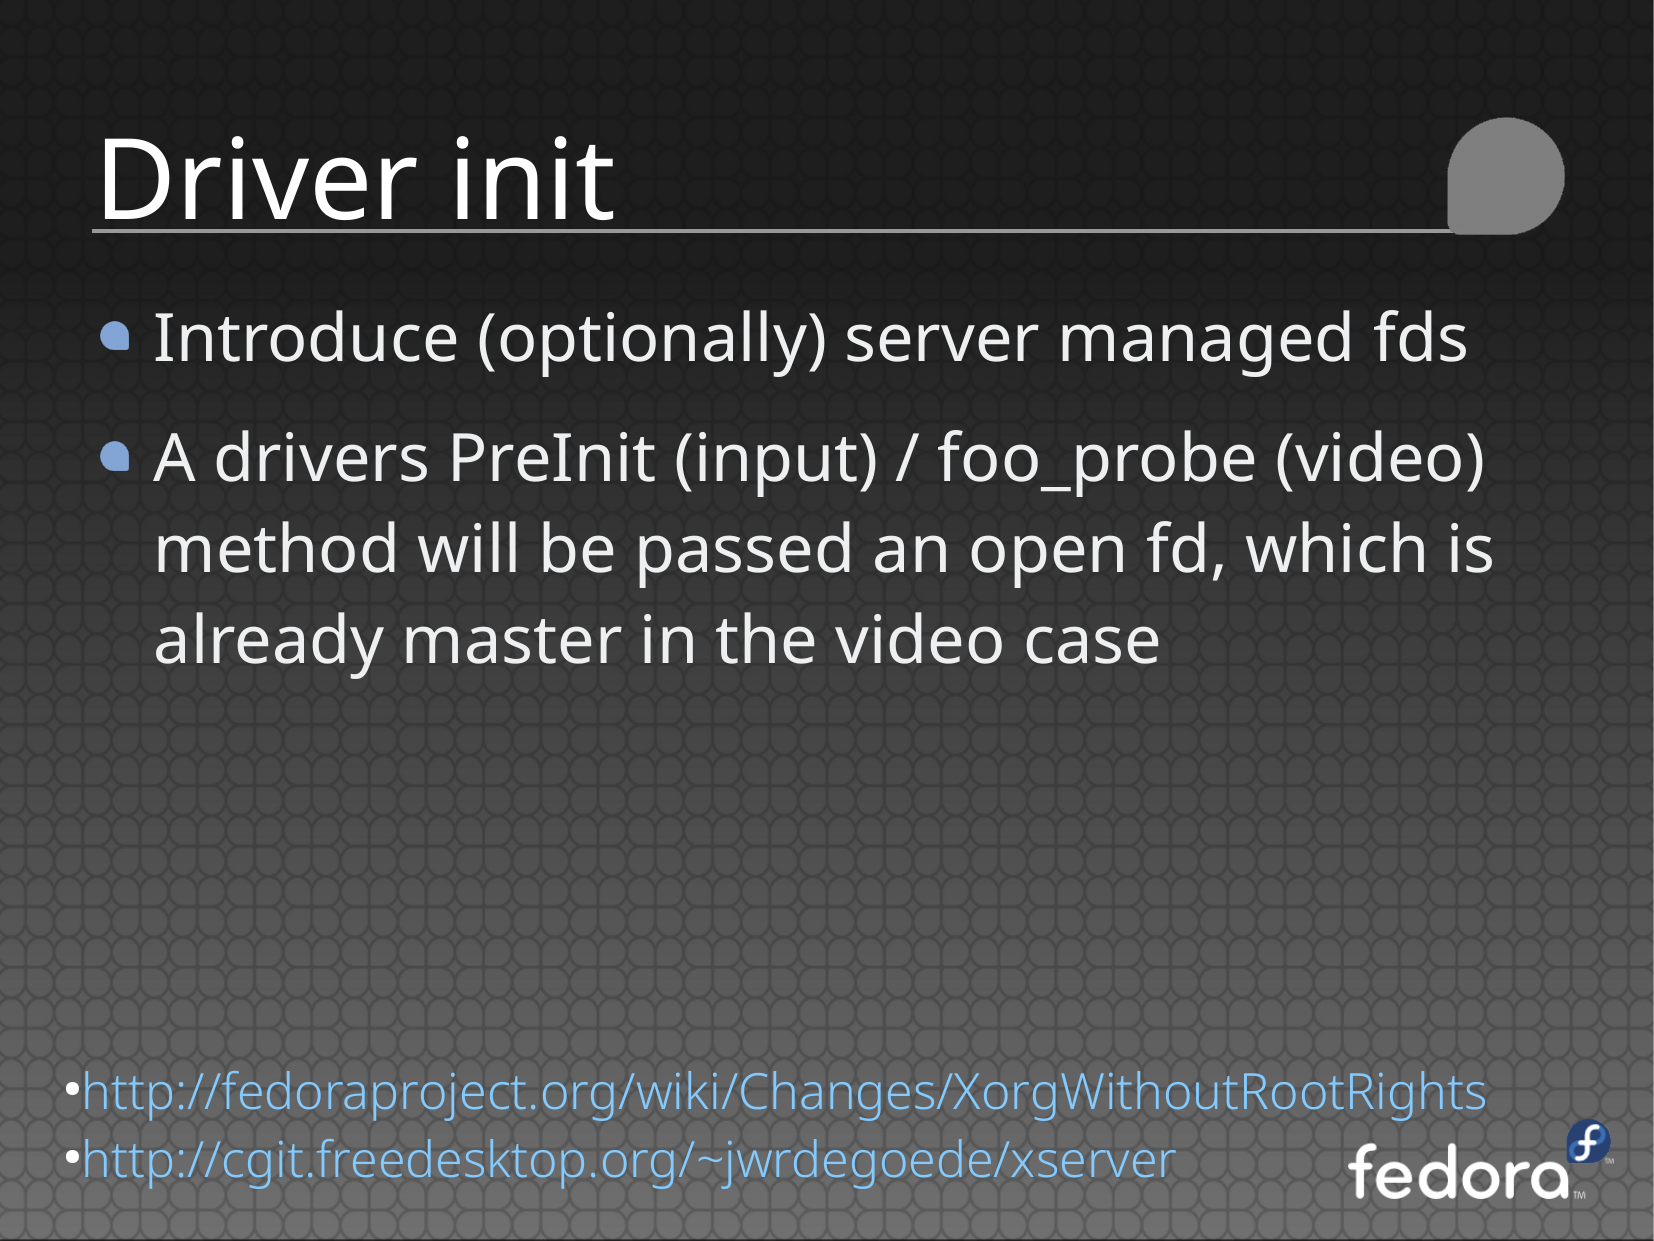

Driver init
# Introduce (optionally) server managed fds
A drivers PreInit (input) / foo_probe (video) method will be passed an open fd, which is already master in the video case
http://fedoraproject.org/wiki/Changes/XorgWithoutRootRights
http://cgit.freedesktop.org/~jwrdegoede/xserver